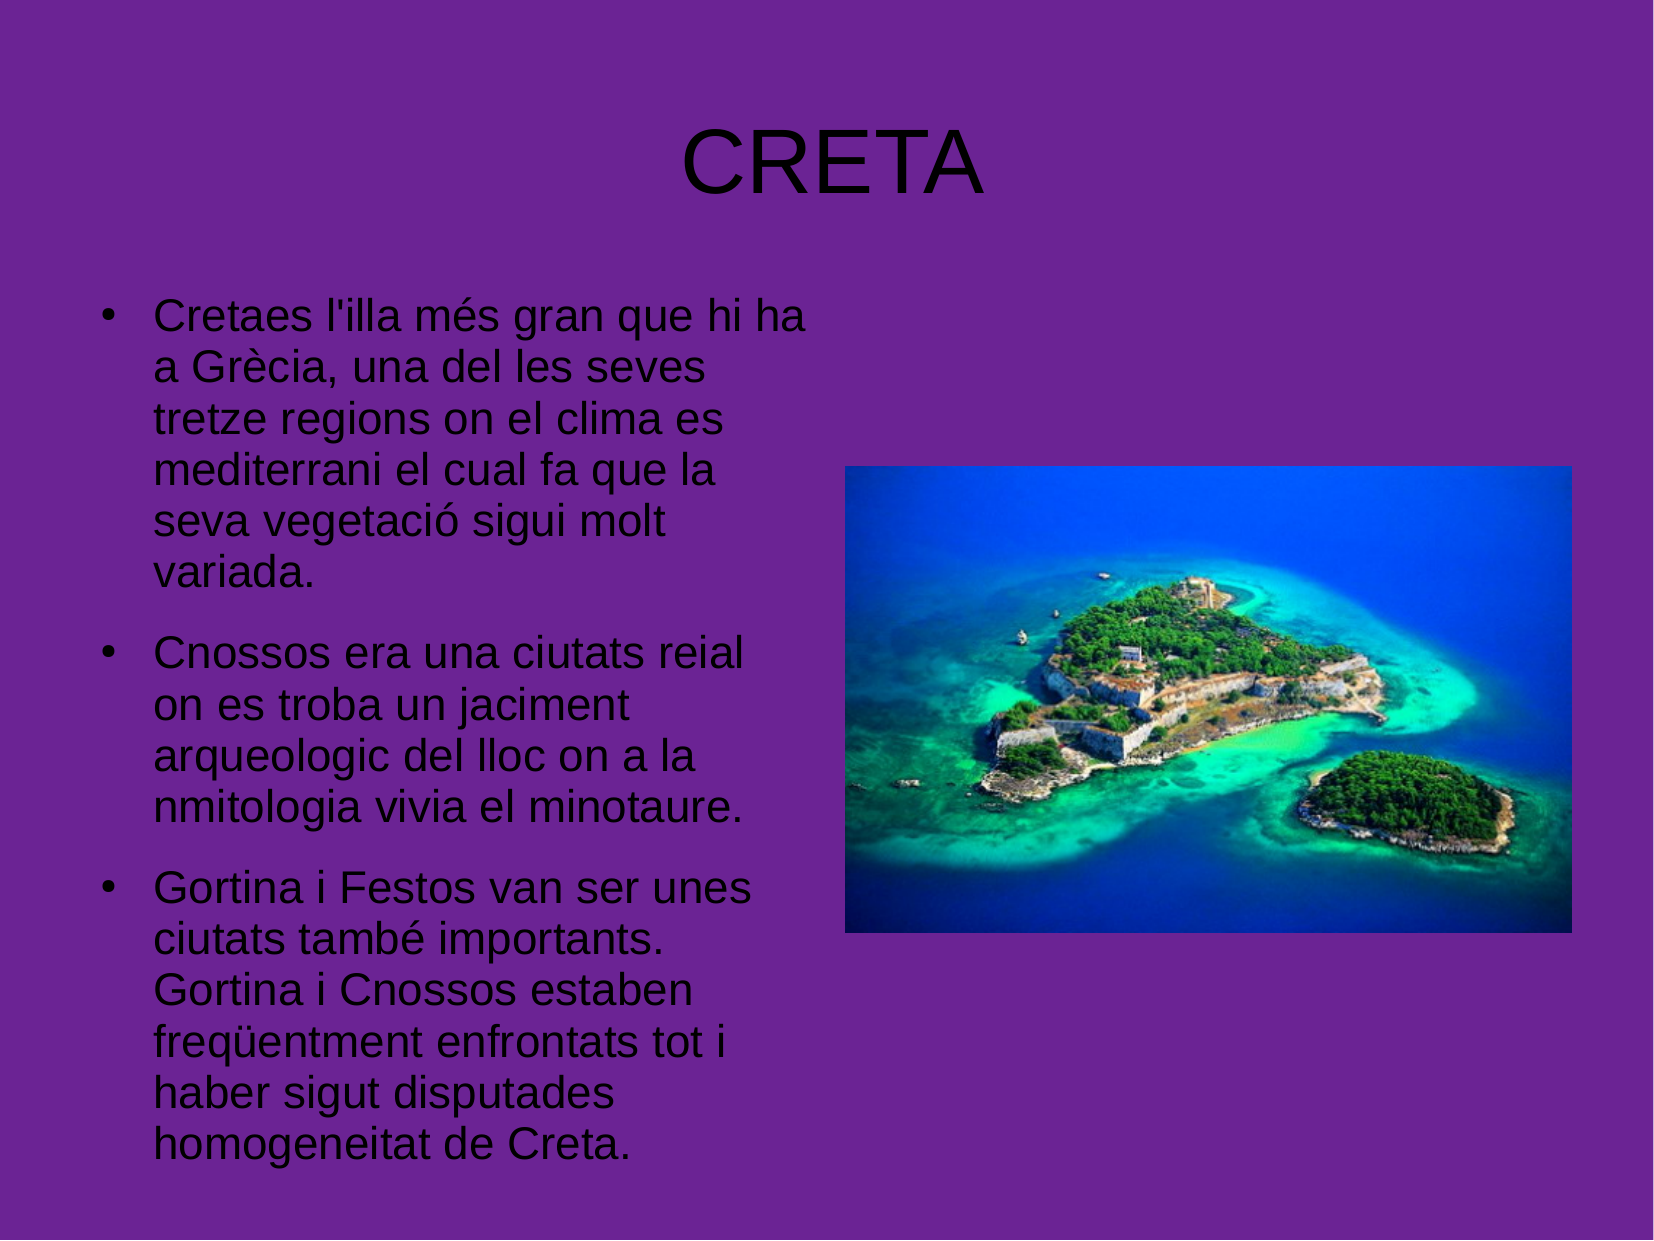

# CRETA
Cretaes l'illa més gran que hi ha a Grècia, una del les seves tretze regions on el clima es mediterrani el cual fa que la seva vegetació sigui molt variada.
Cnossos era una ciutats reial on es troba un jaciment arqueologic del lloc on a la nmitologia vivia el minotaure.
Gortina i Festos van ser unes ciutats també importants. Gortina i Cnossos estaben freqüentment enfrontats tot i haber sigut disputades homogeneitat de Creta.